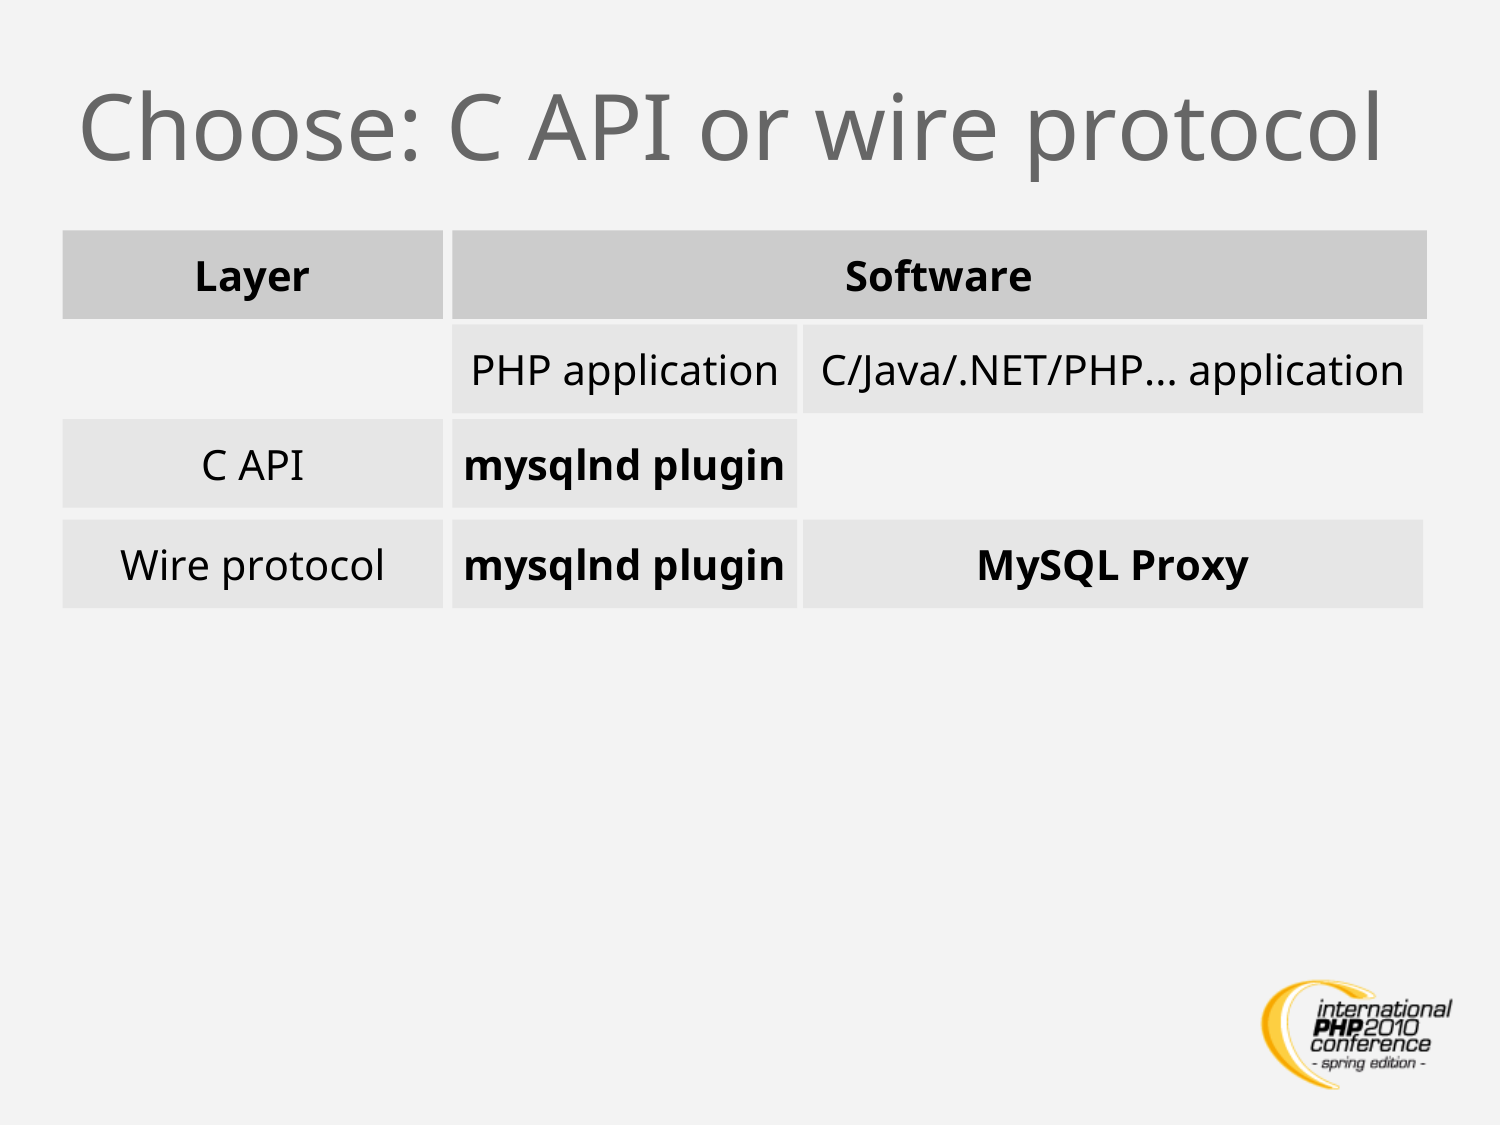

# Choose: C API or wire protocol
Layer
Software
PHP application
PHP application
C/Java/.NET/PHP... application
C API
mysqlnd plugin
Wire protocol
mysqlnd plugin
MySQL Proxy